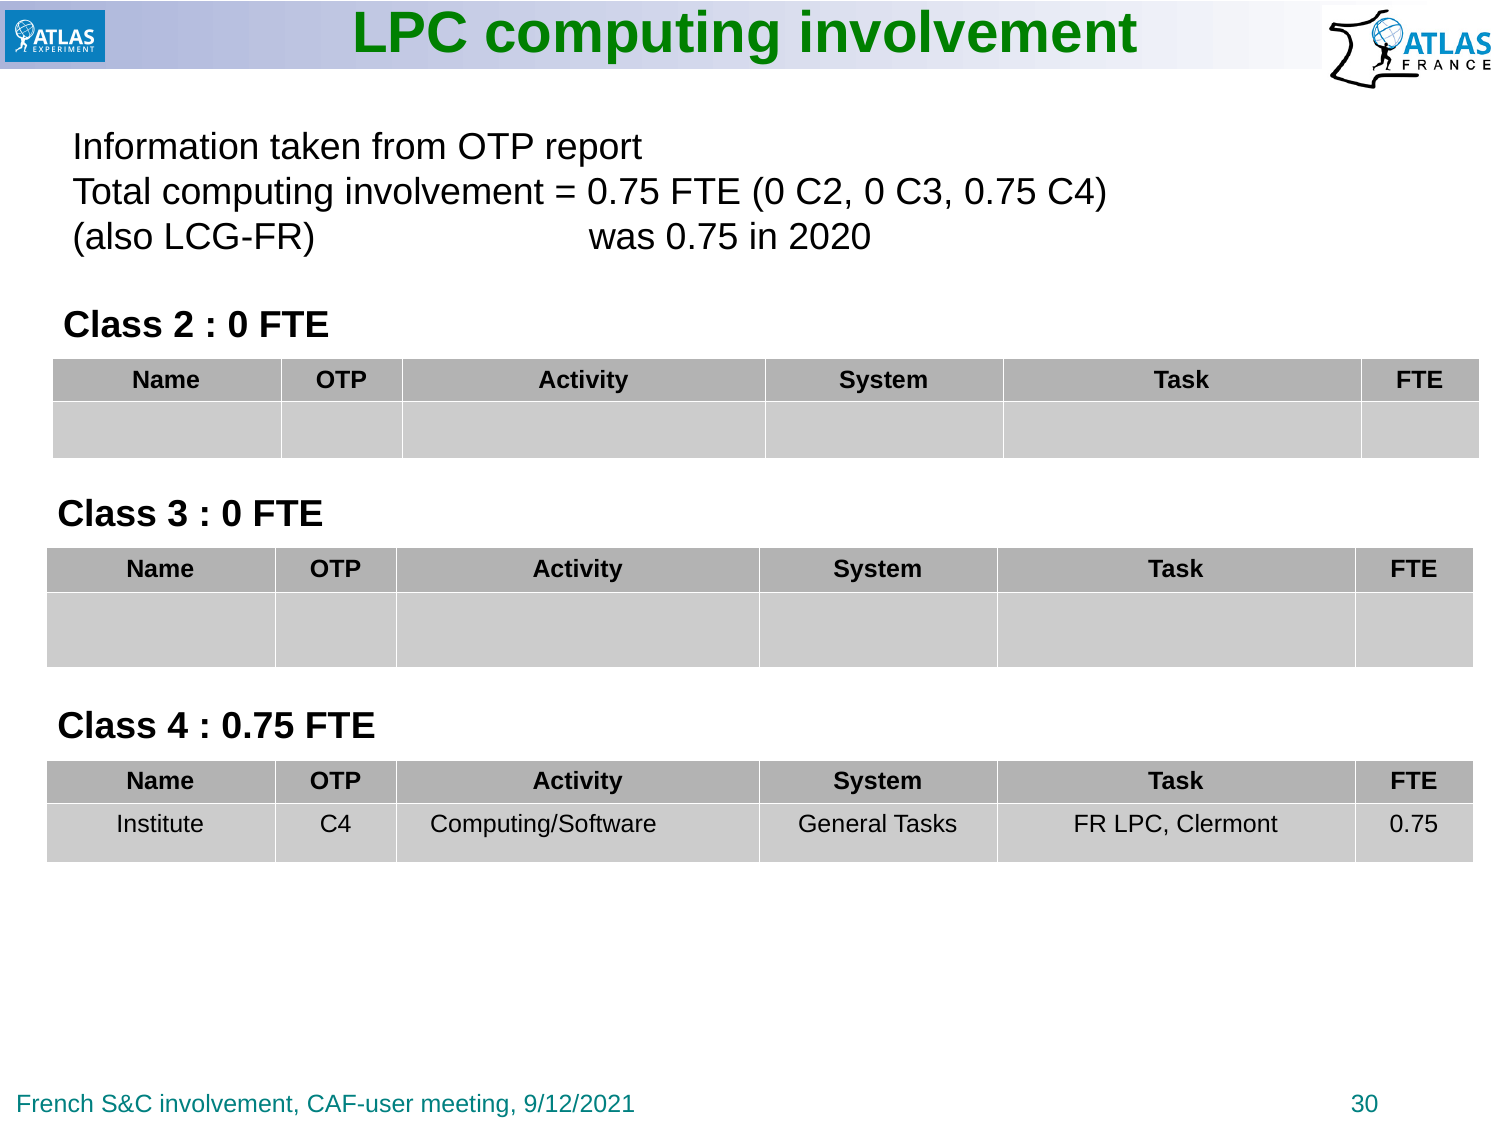

LPC computing involvement
Information taken from OTP report
Total computing involvement = 0.75 FTE (0 C2, 0 C3, 0.75 C4)
(also LCG-FR) was 0.75 in 2020
Class 2 : 0 FTE
| Name | OTP | Activity | System | Task | FTE |
| --- | --- | --- | --- | --- | --- |
| | | | | | |
Class 3 : 0 FTE
| Name | OTP | Activity | System | Task | FTE |
| --- | --- | --- | --- | --- | --- |
| | | | | | |
Class 4 : 0.75 FTE
| Name | OTP | Activity | System | Task | FTE |
| --- | --- | --- | --- | --- | --- |
| Institute | C4 | Computing/Software | General Tasks | FR LPC, Clermont | 0.75 |